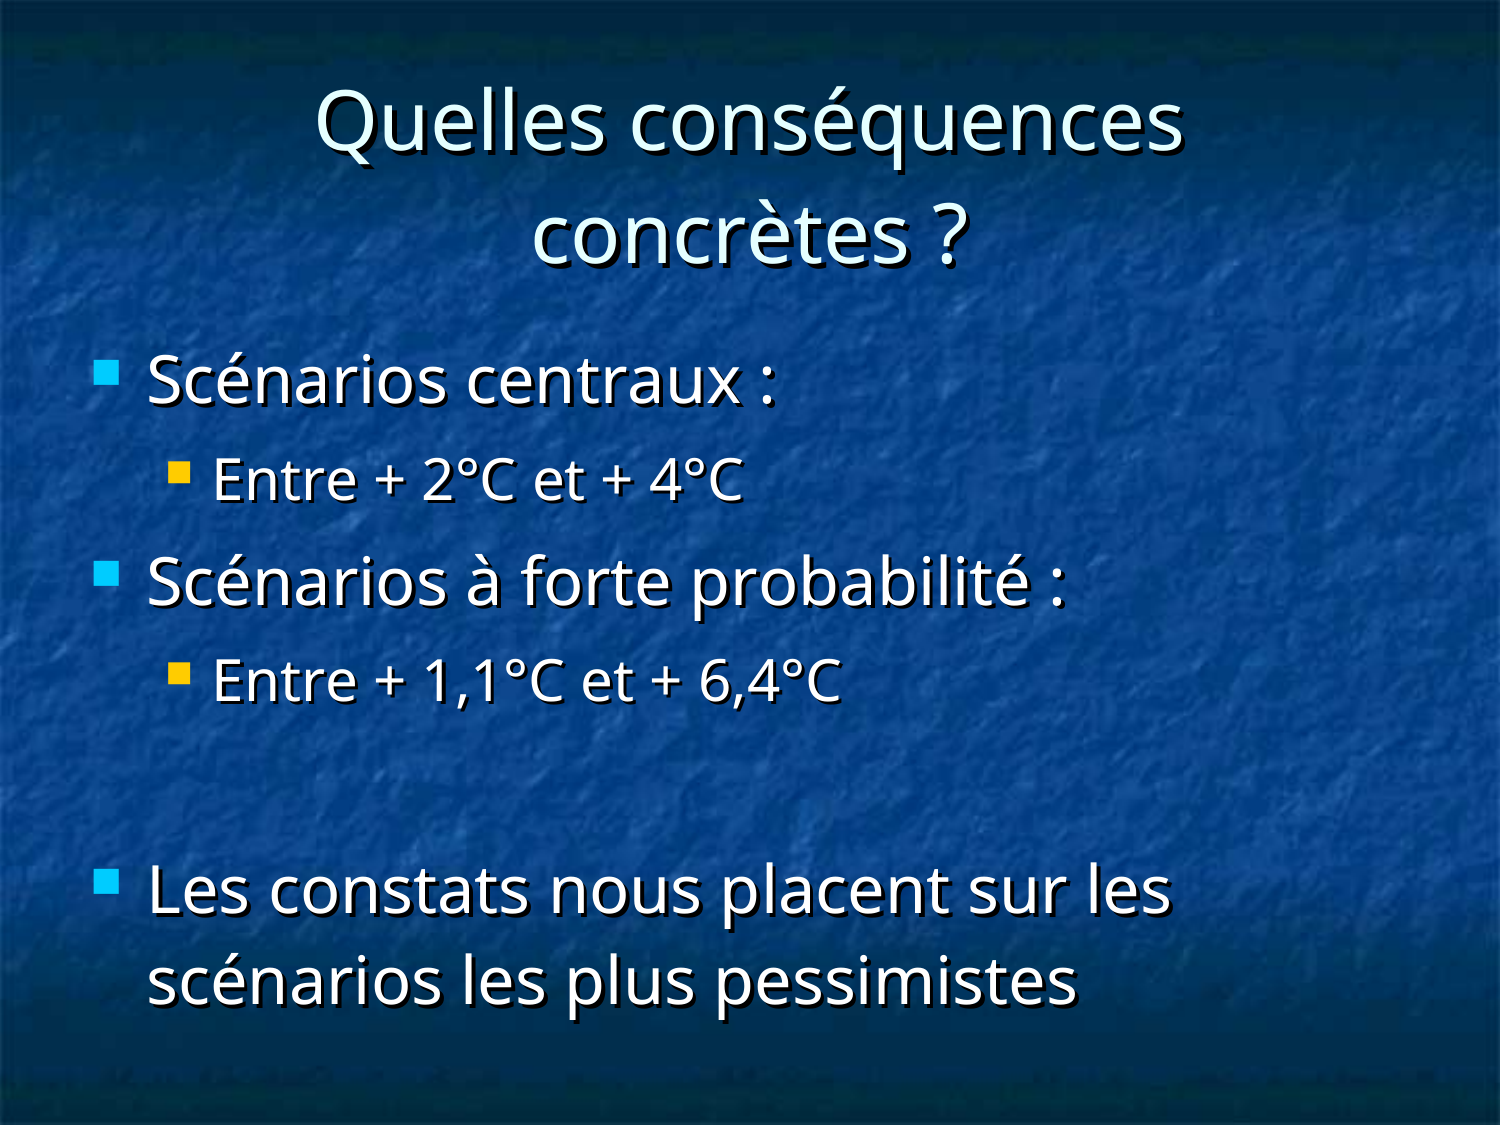

# Quelles conséquences concrètes ?
Scénarios centraux :
Entre + 2°C et + 4°C
Scénarios à forte probabilité :
Entre + 1,1°C et + 6,4°C
Les constats nous placent sur les scénarios les plus pessimistes